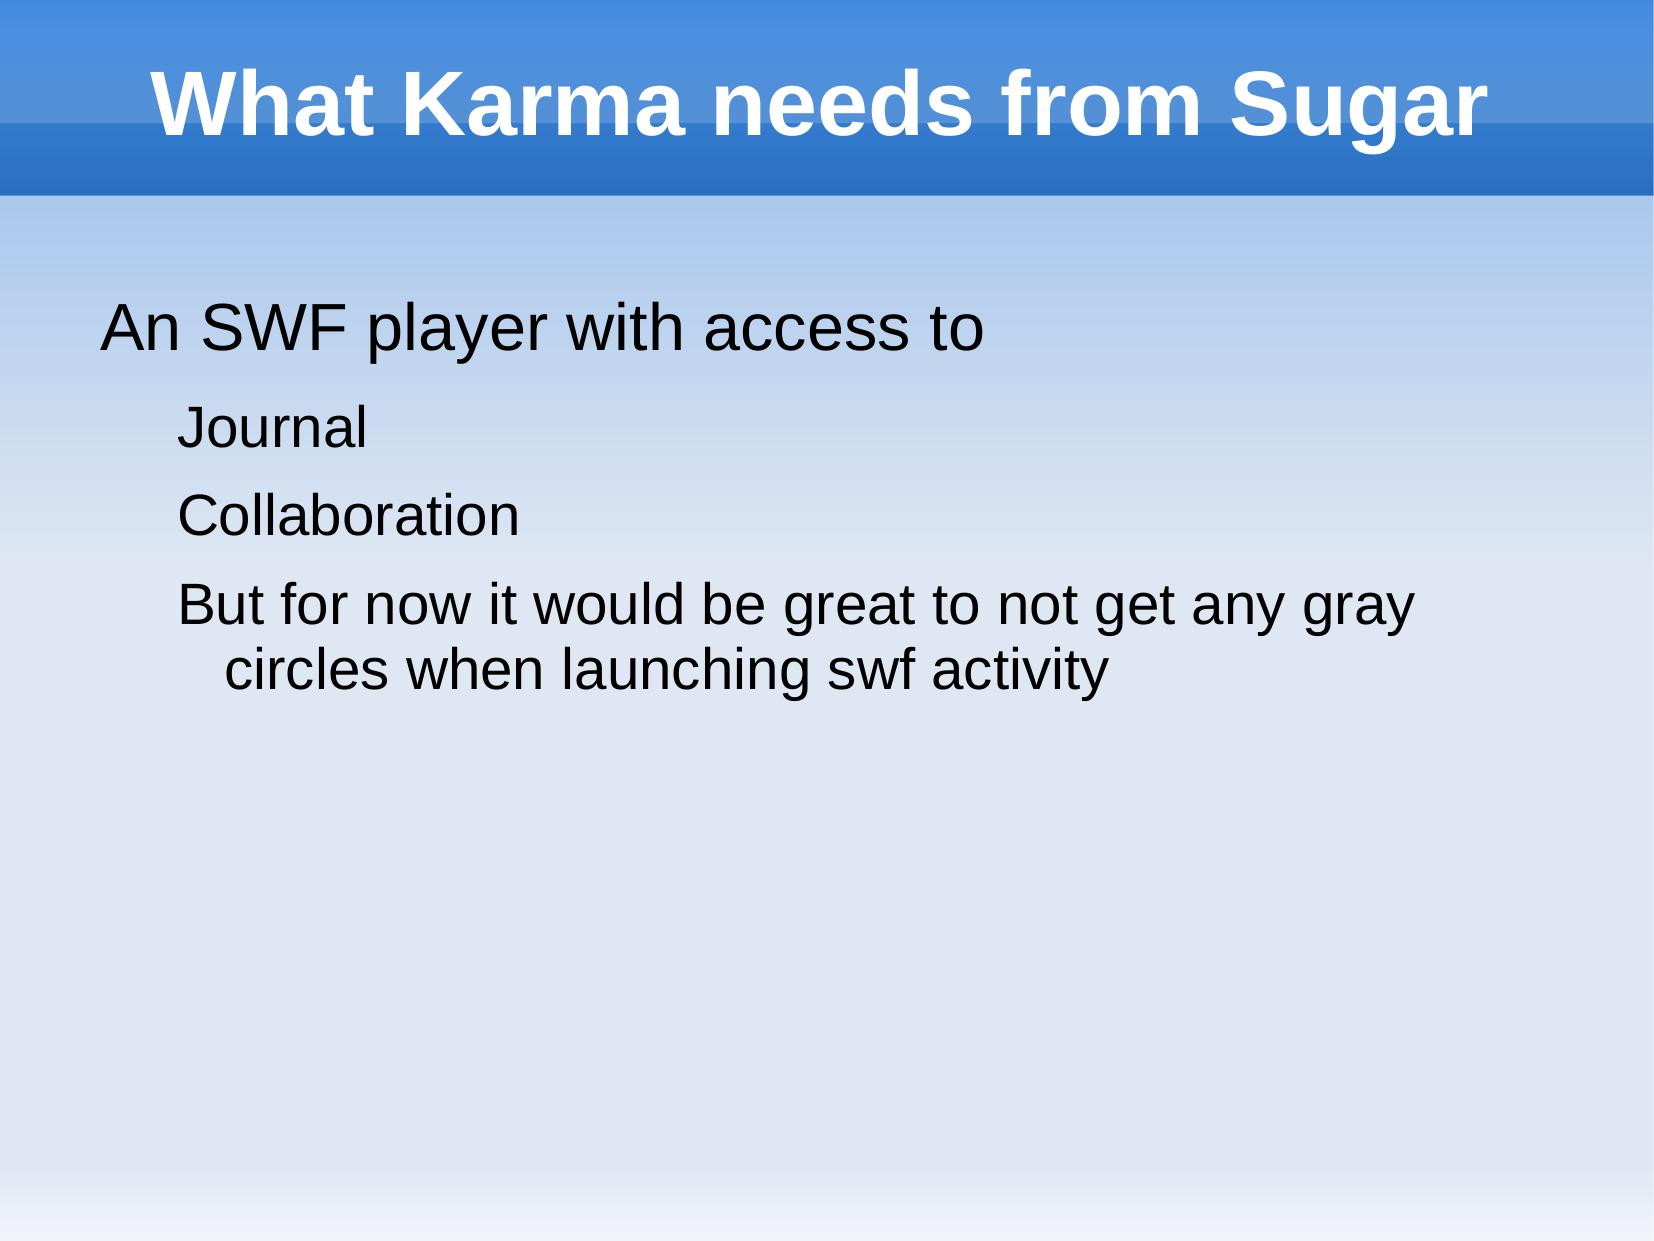

# What Karma needs from Sugar
An SWF player with access to
Journal
Collaboration
But for now it would be great to not get any gray circles when launching swf activity